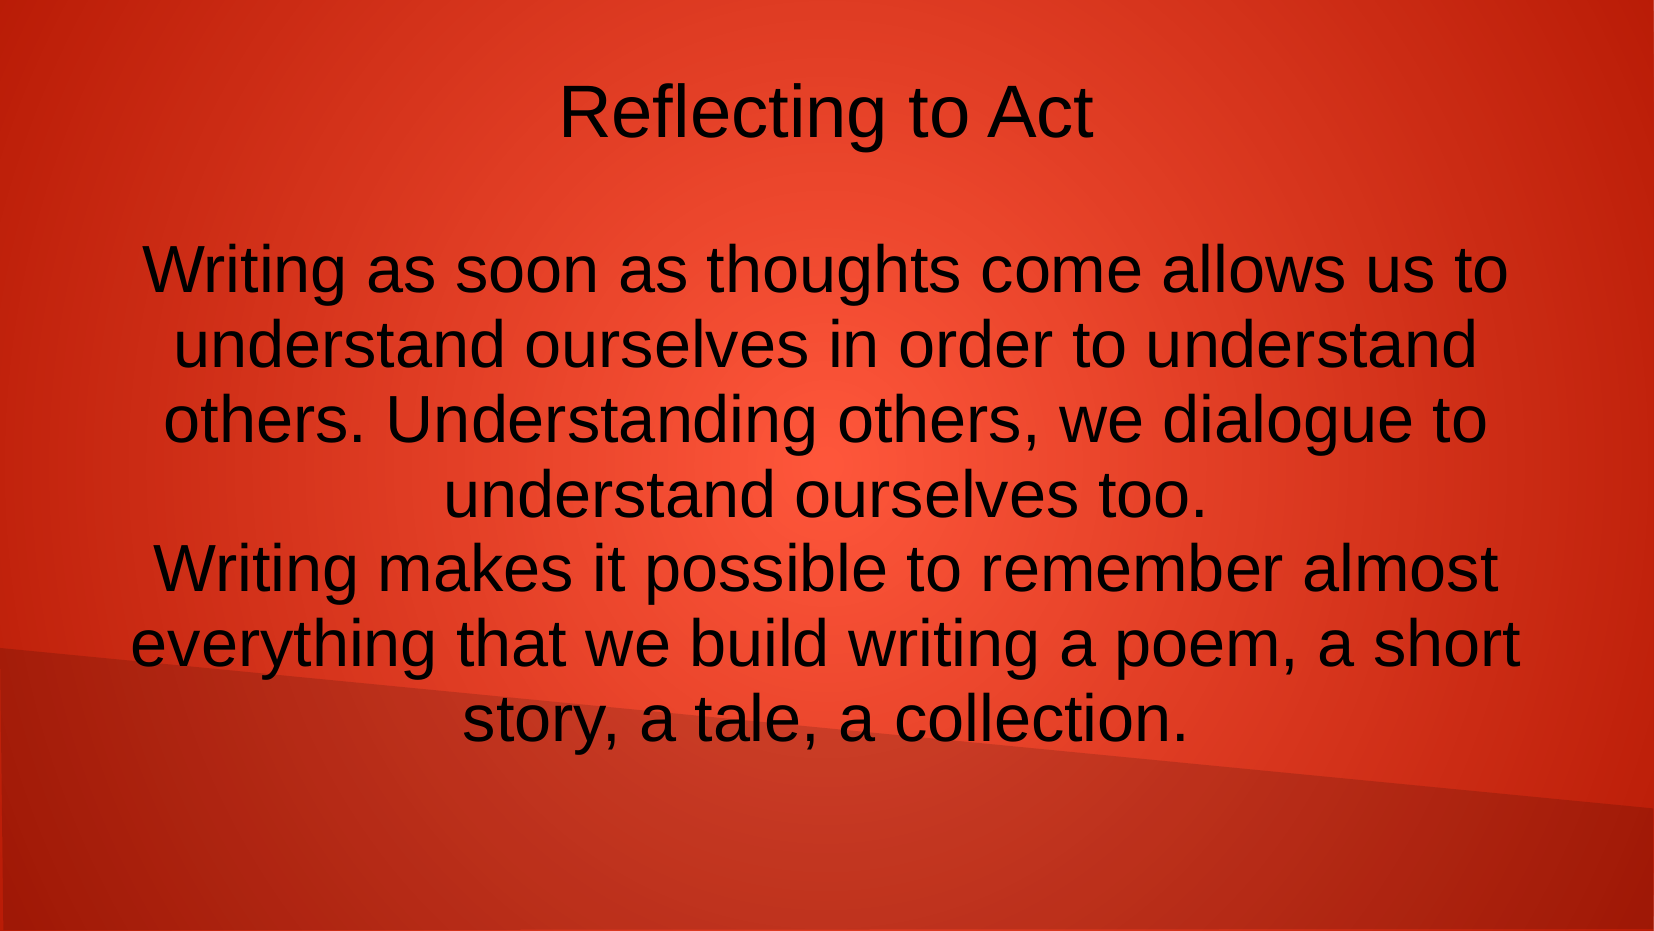

# Reflecting to Act
Writing as soon as thoughts come allows us to understand ourselves in order to understand others. Understanding others, we dialogue to understand ourselves too.
Writing makes it possible to remember almost everything that we build writing a poem, a short story, a tale, a collection.